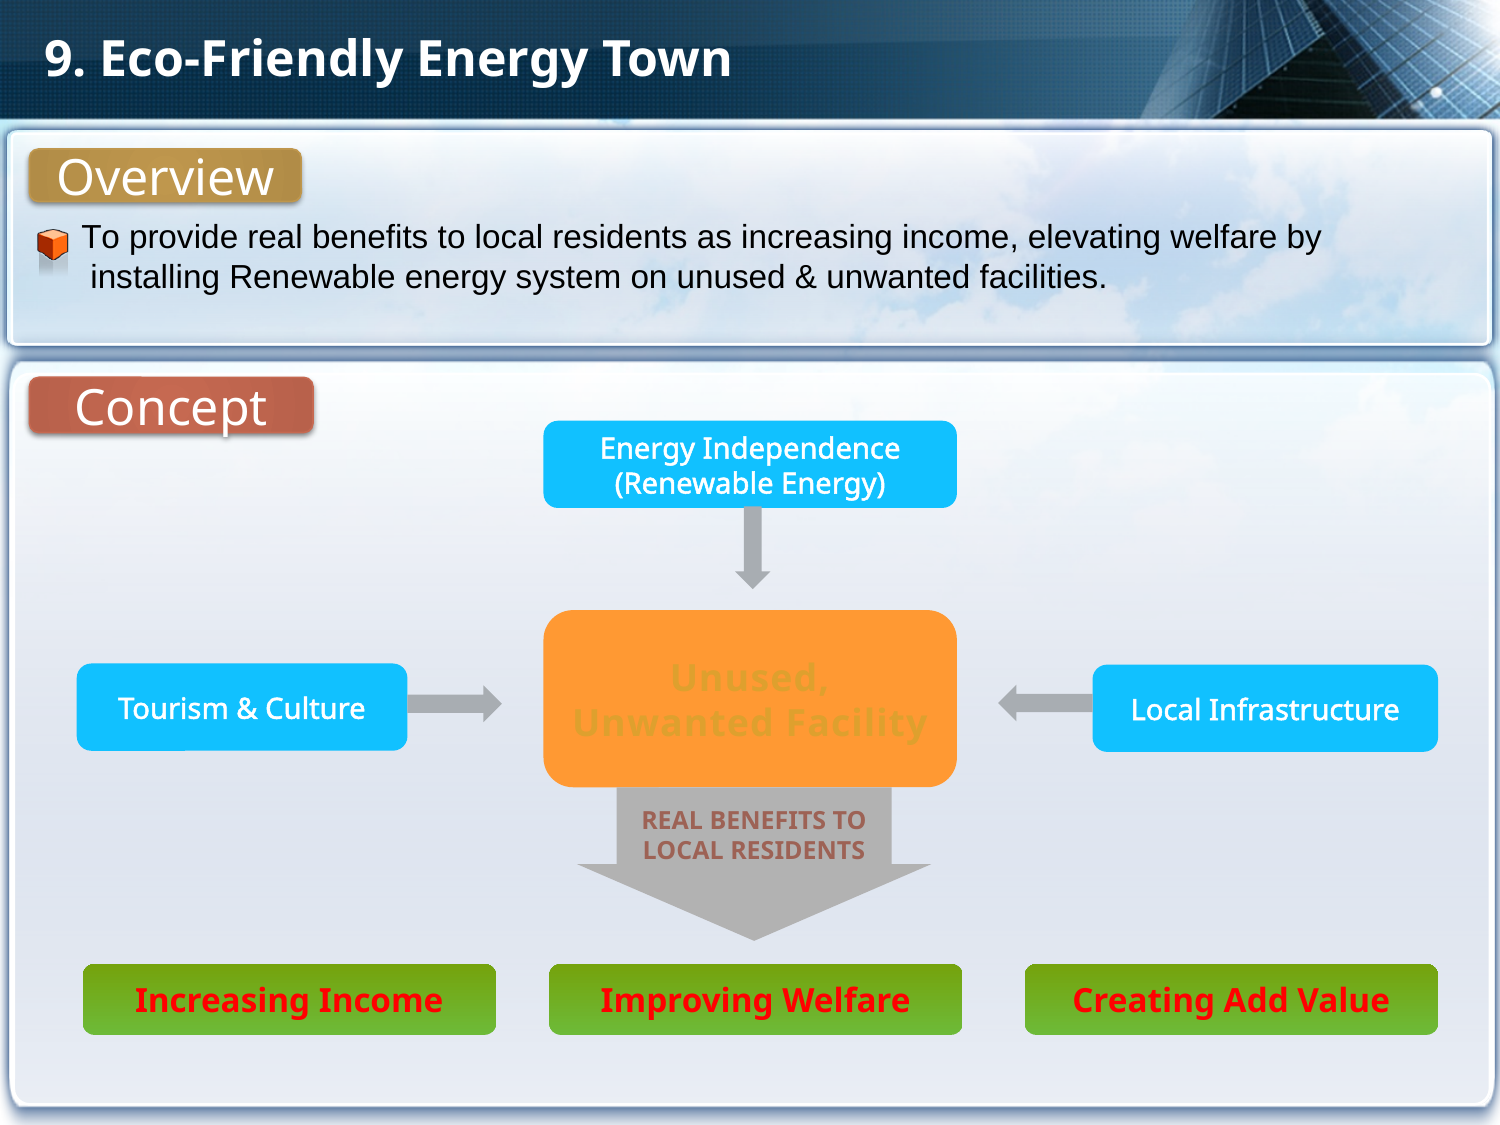

9. Eco-Friendly Energy Town
Overview
 To provide real benefits to local residents as increasing income, elevating welfare by
 installing Renewable energy system on unused & unwanted facilities.
Concept
Energy Independence
(Renewable Energy)
Unused, Unwanted Facility
Tourism & Culture
Local Infrastructure
Real Benefits to local residents
Increasing Income
Improving Welfare
Creating Add Value